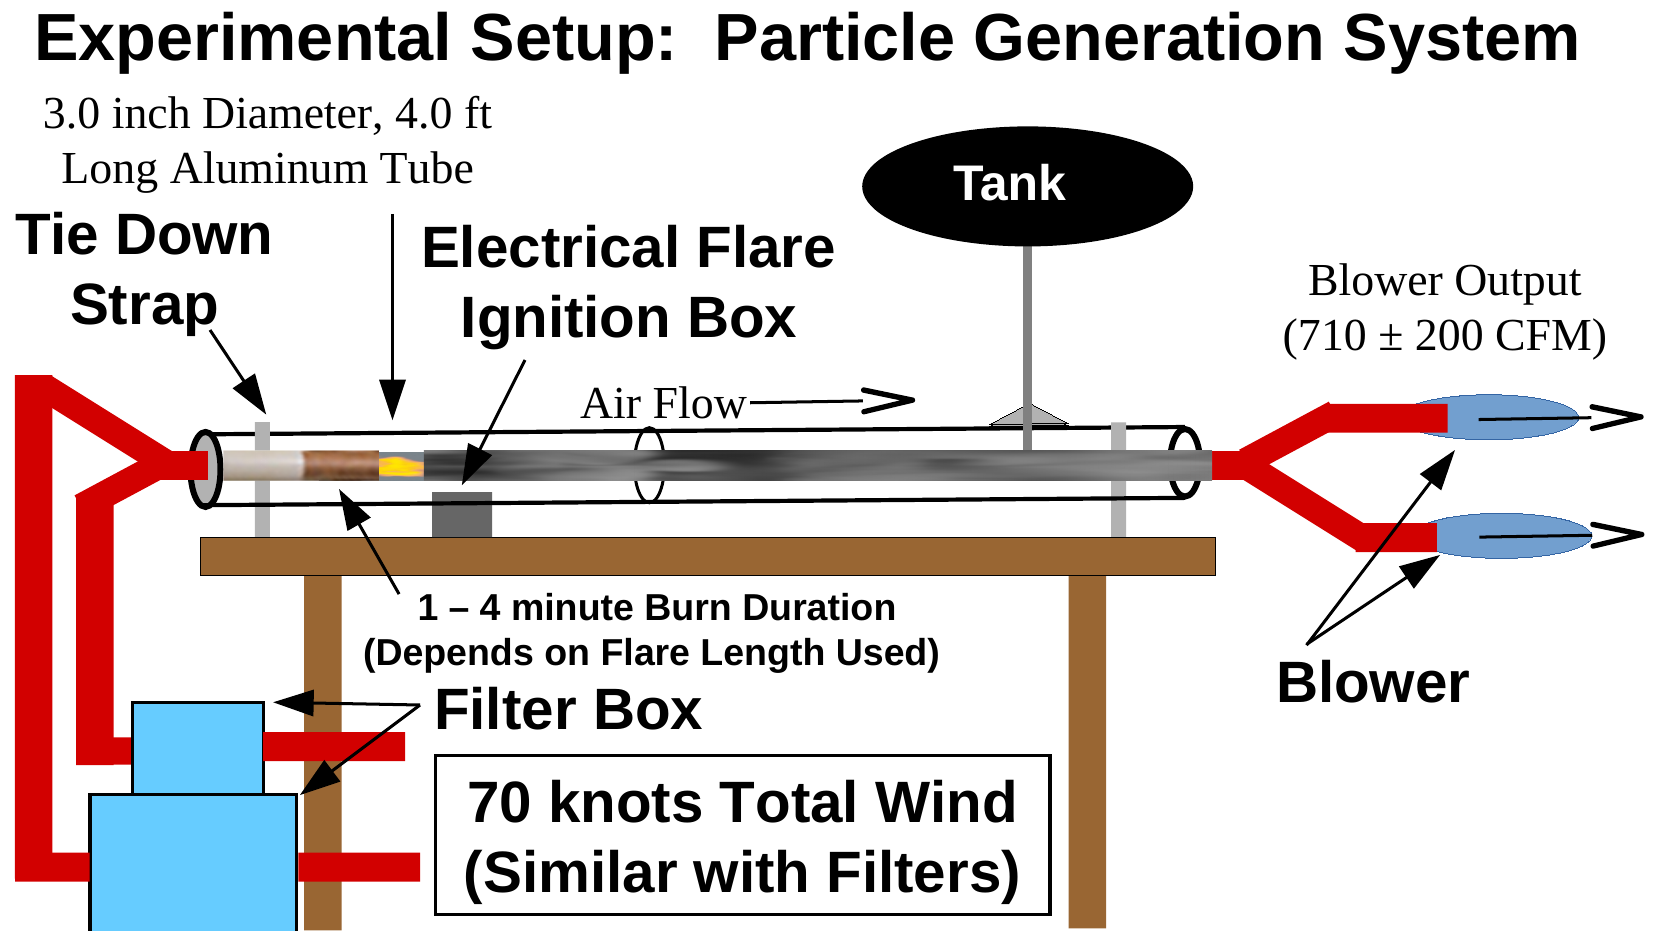

Experimental Setup: Particle Generation System
3.0 inch Diameter, 4.0 ft Long Aluminum Tube
Tank
Tie Down
Strap
Electrical Flare
Ignition Box
Blower Output
(710 ± 200 CFM)
 Air Flow
 1 – 4 minute Burn Duration
(Depends on Flare Length Used)
Blower
Filter Box
70 knots Total Wind
(Similar with Filters)